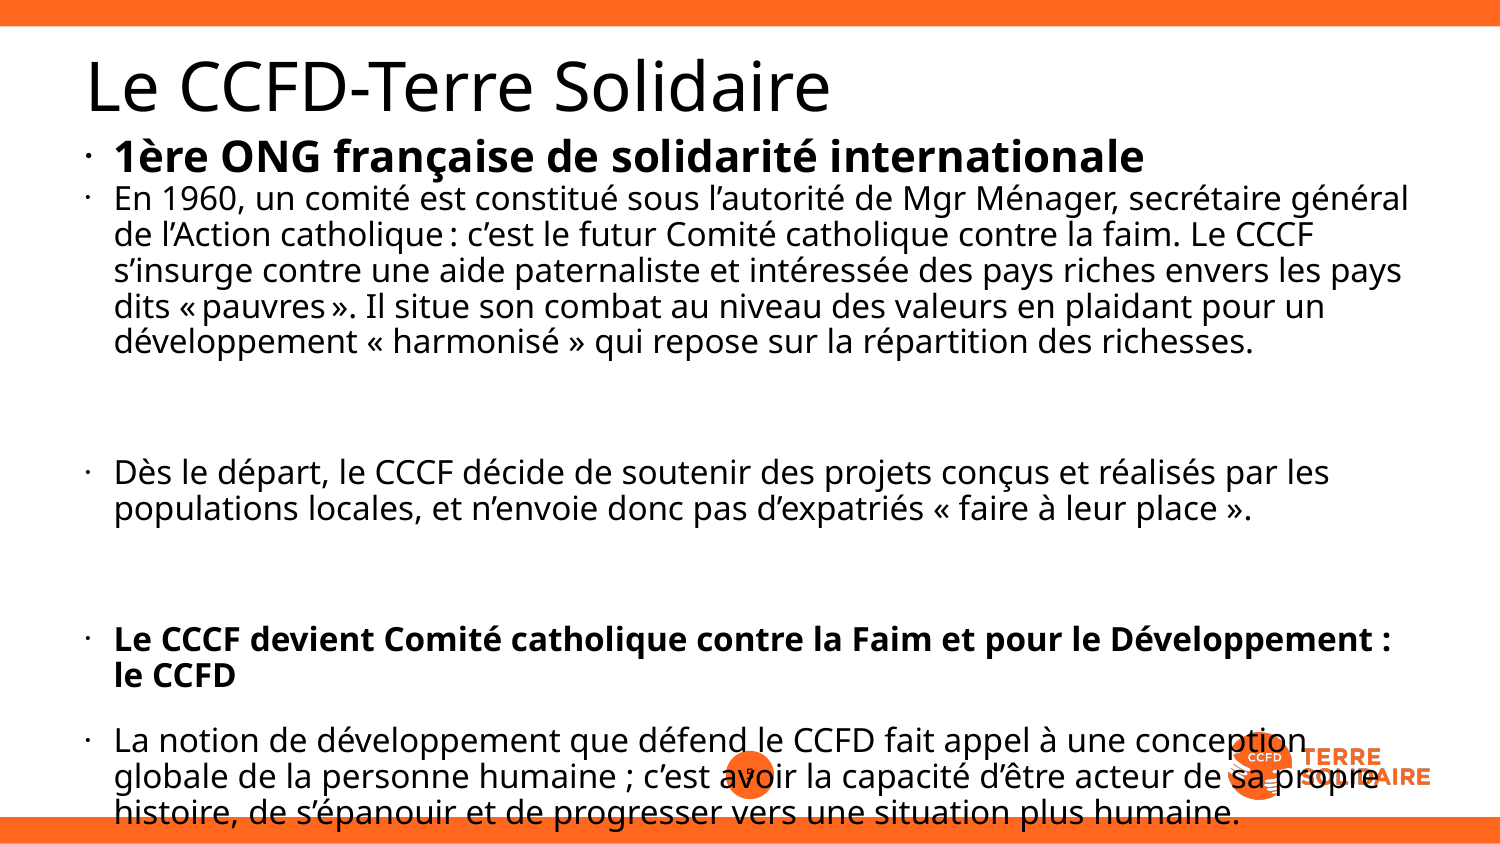

# Le CCFD-Terre Solidaire
1ère ONG française de solidarité internationale
En 1960, un comité est constitué sous l’autorité de Mgr Ménager, secrétaire général de l’Action catholique : c’est le futur Comité catholique contre la faim. Le CCCF s’insurge contre une aide paternaliste et intéressée des pays riches envers les pays dits « pauvres ». Il situe son combat au niveau des valeurs en plaidant pour un développement « harmonisé » qui repose sur la répartition des richesses.
Dès le départ, le CCCF décide de soutenir des projets conçus et réalisés par les populations locales, et n’envoie donc pas d’expatriés « faire à leur place ».
Le CCCF devient Comité catholique contre la Faim et pour le Développement : le CCFD
La notion de développement que défend le CCFD fait appel à une conception globale de la personne humaine ; c’est avoir la capacité d’être acteur de sa propre histoire, de s’épanouir et de progresser vers une situation plus humaine.